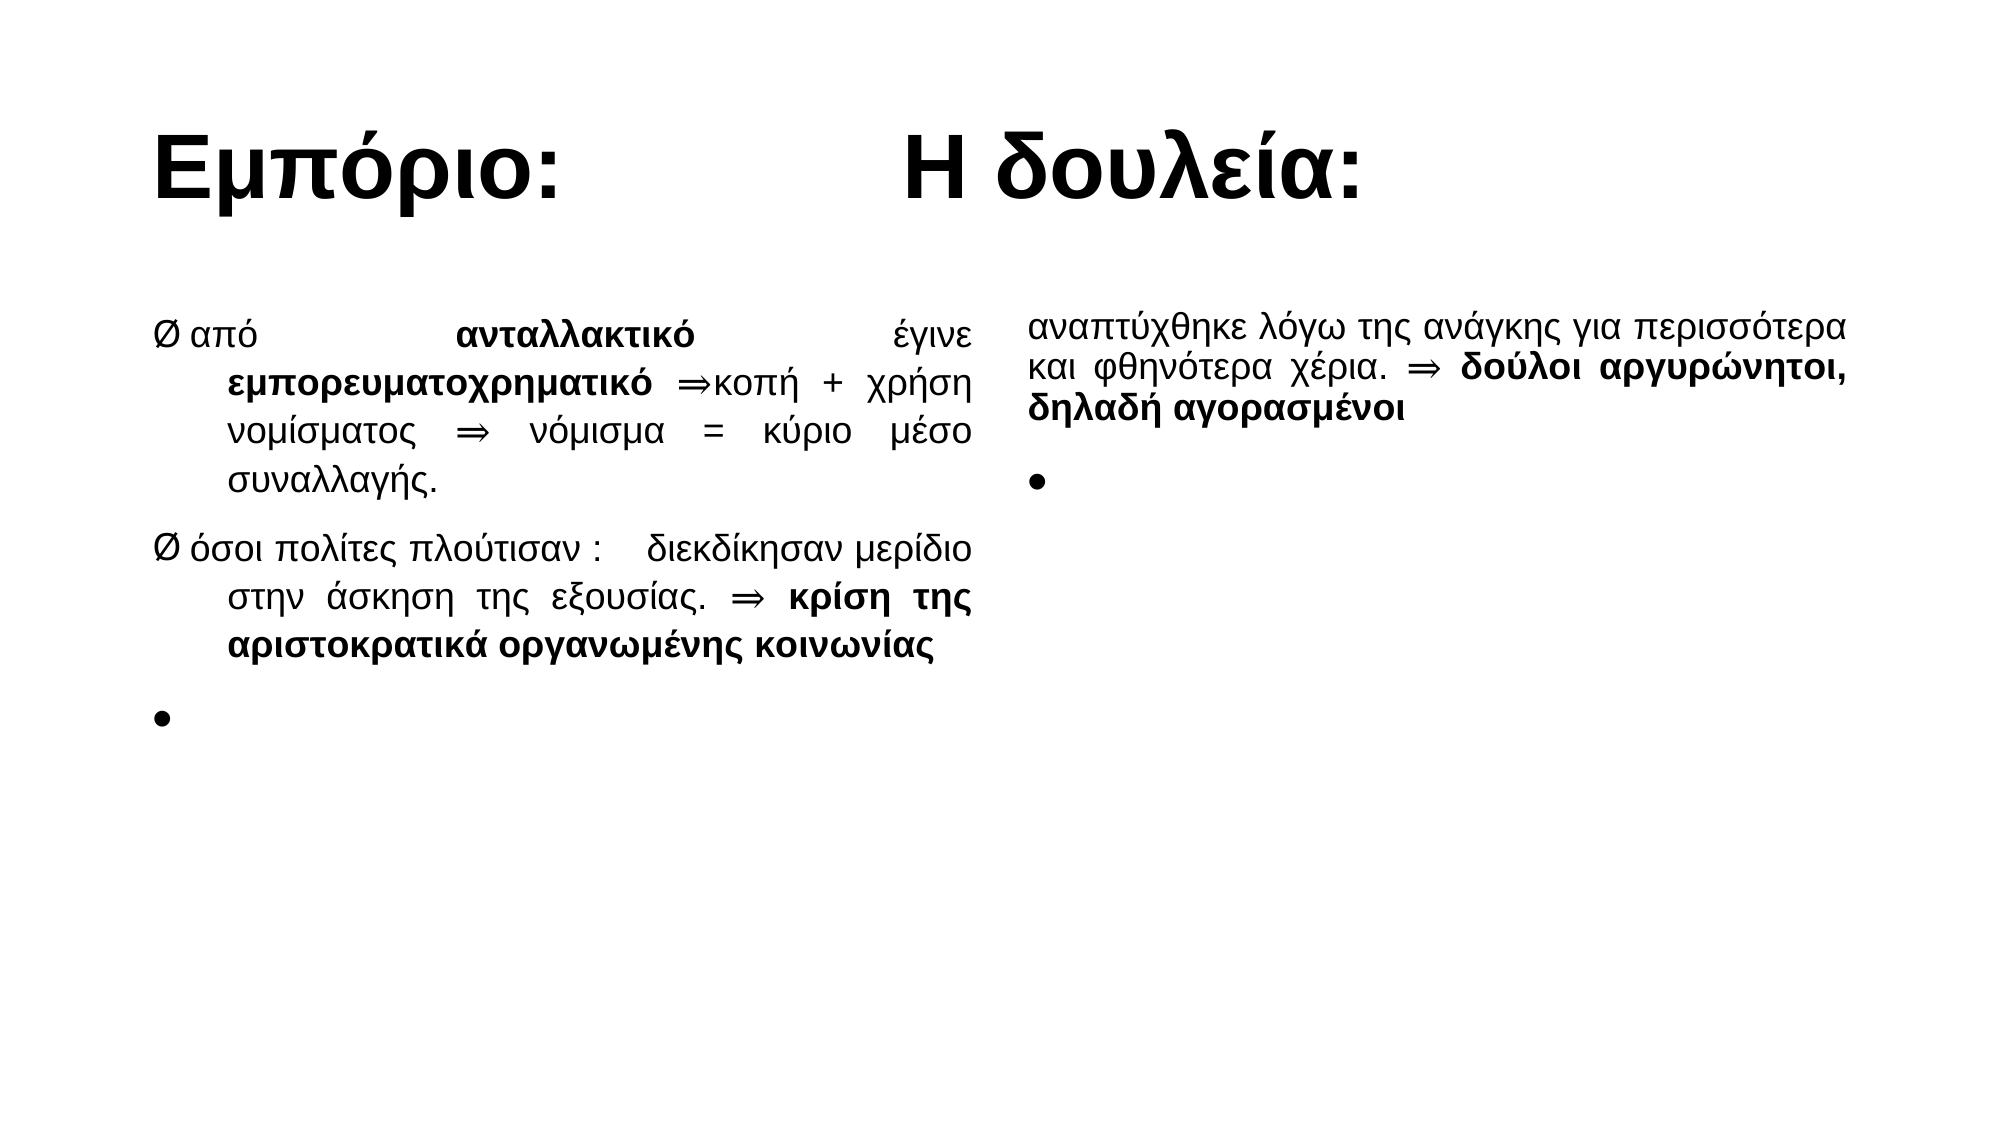

# Εμπόριο: 					Η δουλεία:
από ανταλλακτικό έγινε εμπορευματοχρηματικό ⇒κοπή + χρήση νομίσματος ⇒ νόμισμα = κύριο μέσο συναλλαγής.
όσοι πολίτες πλούτισαν :    διεκδίκησαν μερίδιο στην άσκηση της εξουσίας. ⇒ κρίση της αριστοκρατικά οργανωμένης κοινωνίας
αναπτύχθηκε λόγω της ανάγκης για περισσότερα και φθηνότερα χέρια. ⇒ δούλοι αργυρώνητοι, δηλαδή αγορασμένοι